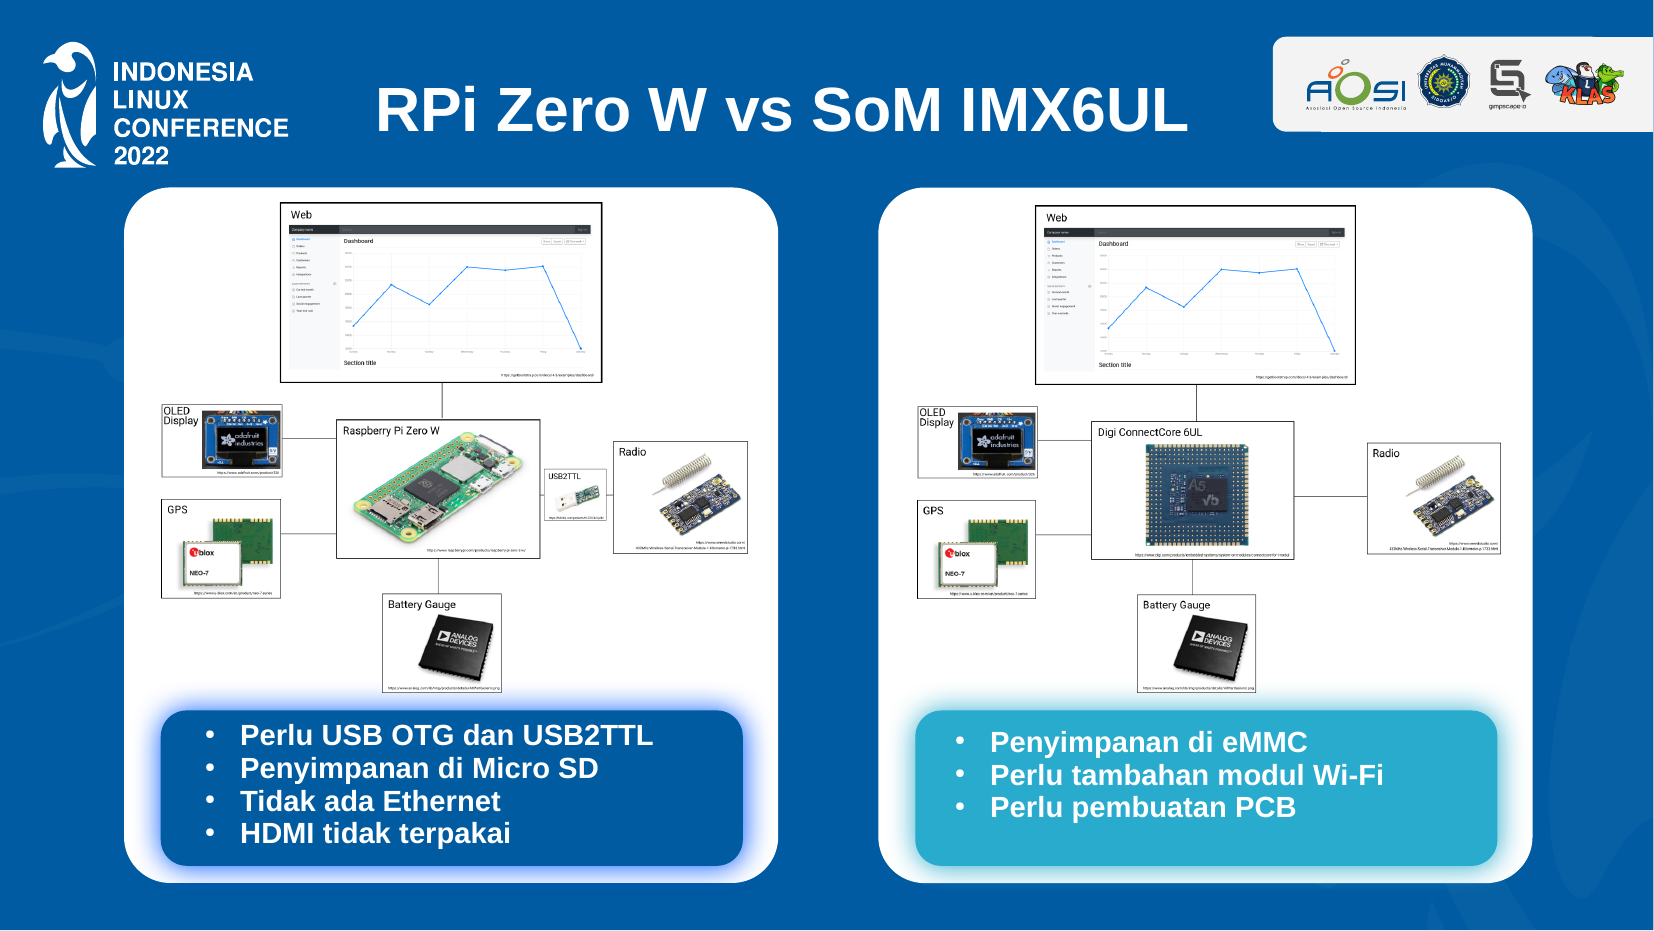

# RPi Zero W vs SoM IMX6UL
Perlu USB OTG dan USB2TTL
Penyimpanan di Micro SD
Tidak ada Ethernet
HDMI tidak terpakai
Penyimpanan di eMMC
Perlu tambahan modul Wi-Fi
Perlu pembuatan PCB